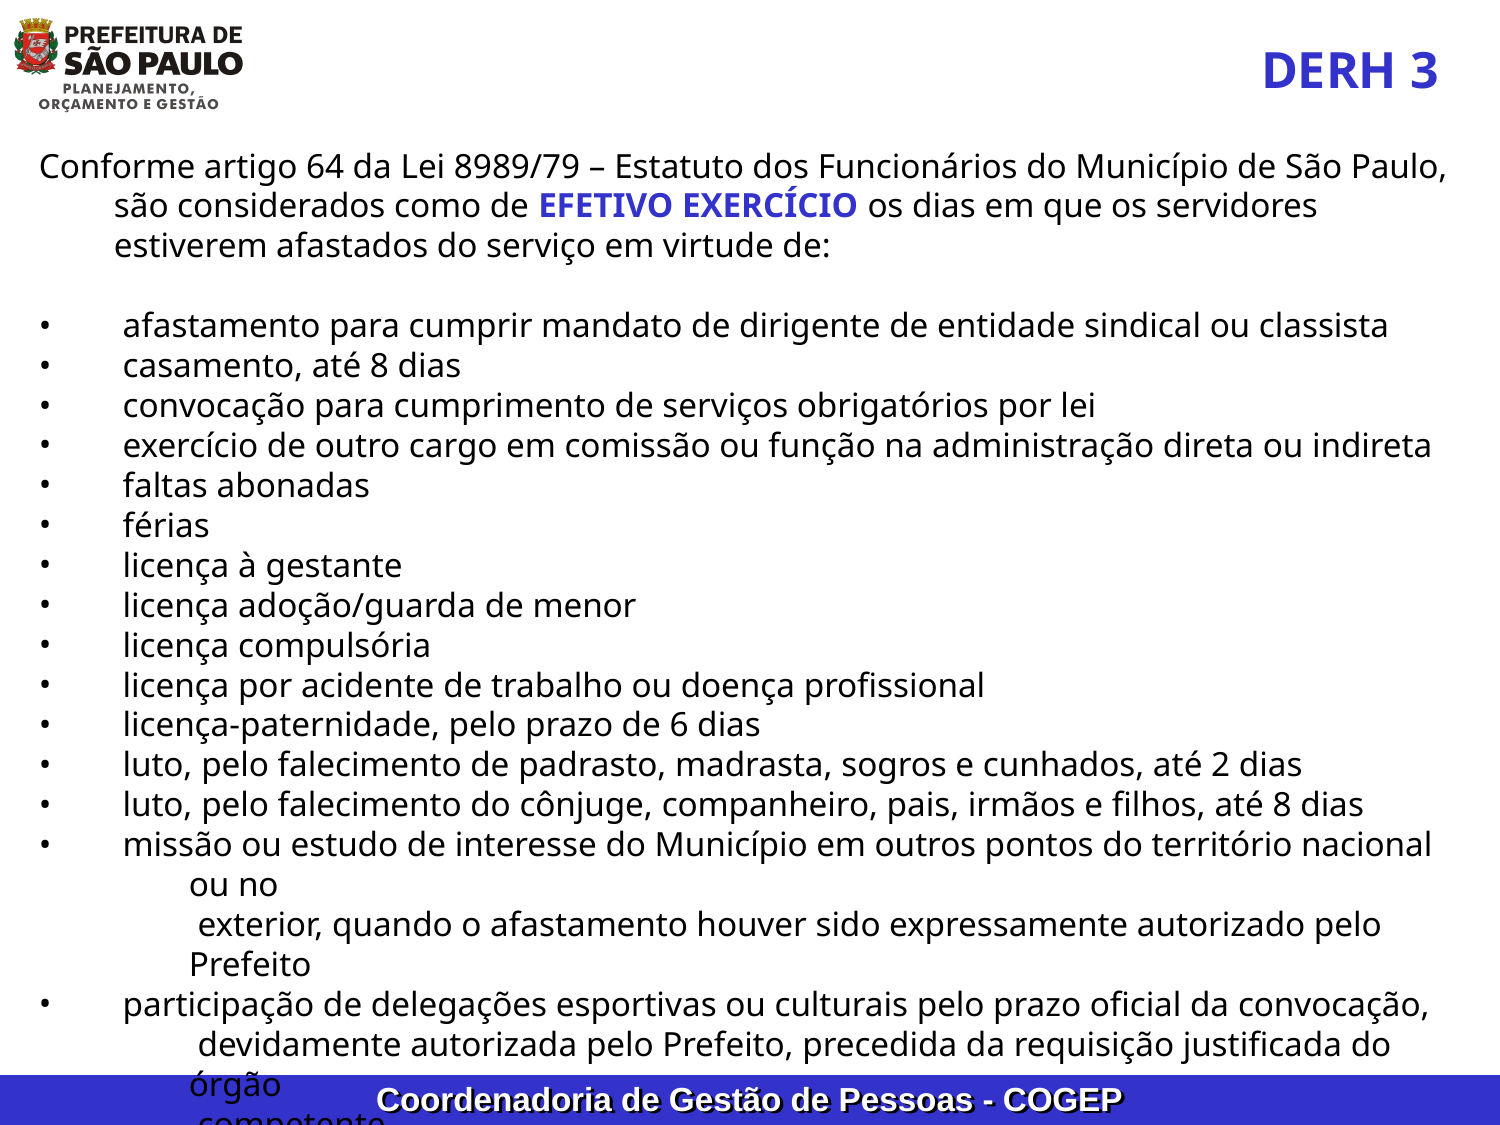

DERH 3
Conforme artigo 64 da Lei 8989/79 – Estatuto dos Funcionários do Município de São Paulo, são considerados como de EFETIVO EXERCÍCIO os dias em que os servidores estiverem afastados do serviço em virtude de:
 afastamento para cumprir mandato de dirigente de entidade sindical ou classista
 casamento, até 8 dias
 convocação para cumprimento de serviços obrigatórios por lei
 exercício de outro cargo em comissão ou função na administração direta ou indireta
 faltas abonadas
 férias
 licença à gestante
 licença adoção/guarda de menor
 licença compulsória
 licença por acidente de trabalho ou doença profissional
 licença-paternidade, pelo prazo de 6 dias
 luto, pelo falecimento de padrasto, madrasta, sogros e cunhados, até 2 dias
 luto, pelo falecimento do cônjuge, companheiro, pais, irmãos e filhos, até 8 dias
 missão ou estudo de interesse do Município em outros pontos do território nacional ou no
 exterior, quando o afastamento houver sido expressamente autorizado pelo Prefeito
 participação de delegações esportivas ou culturais pelo prazo oficial da convocação,
 devidamente autorizada pelo Prefeito, precedida da requisição justificada do órgão
 competente